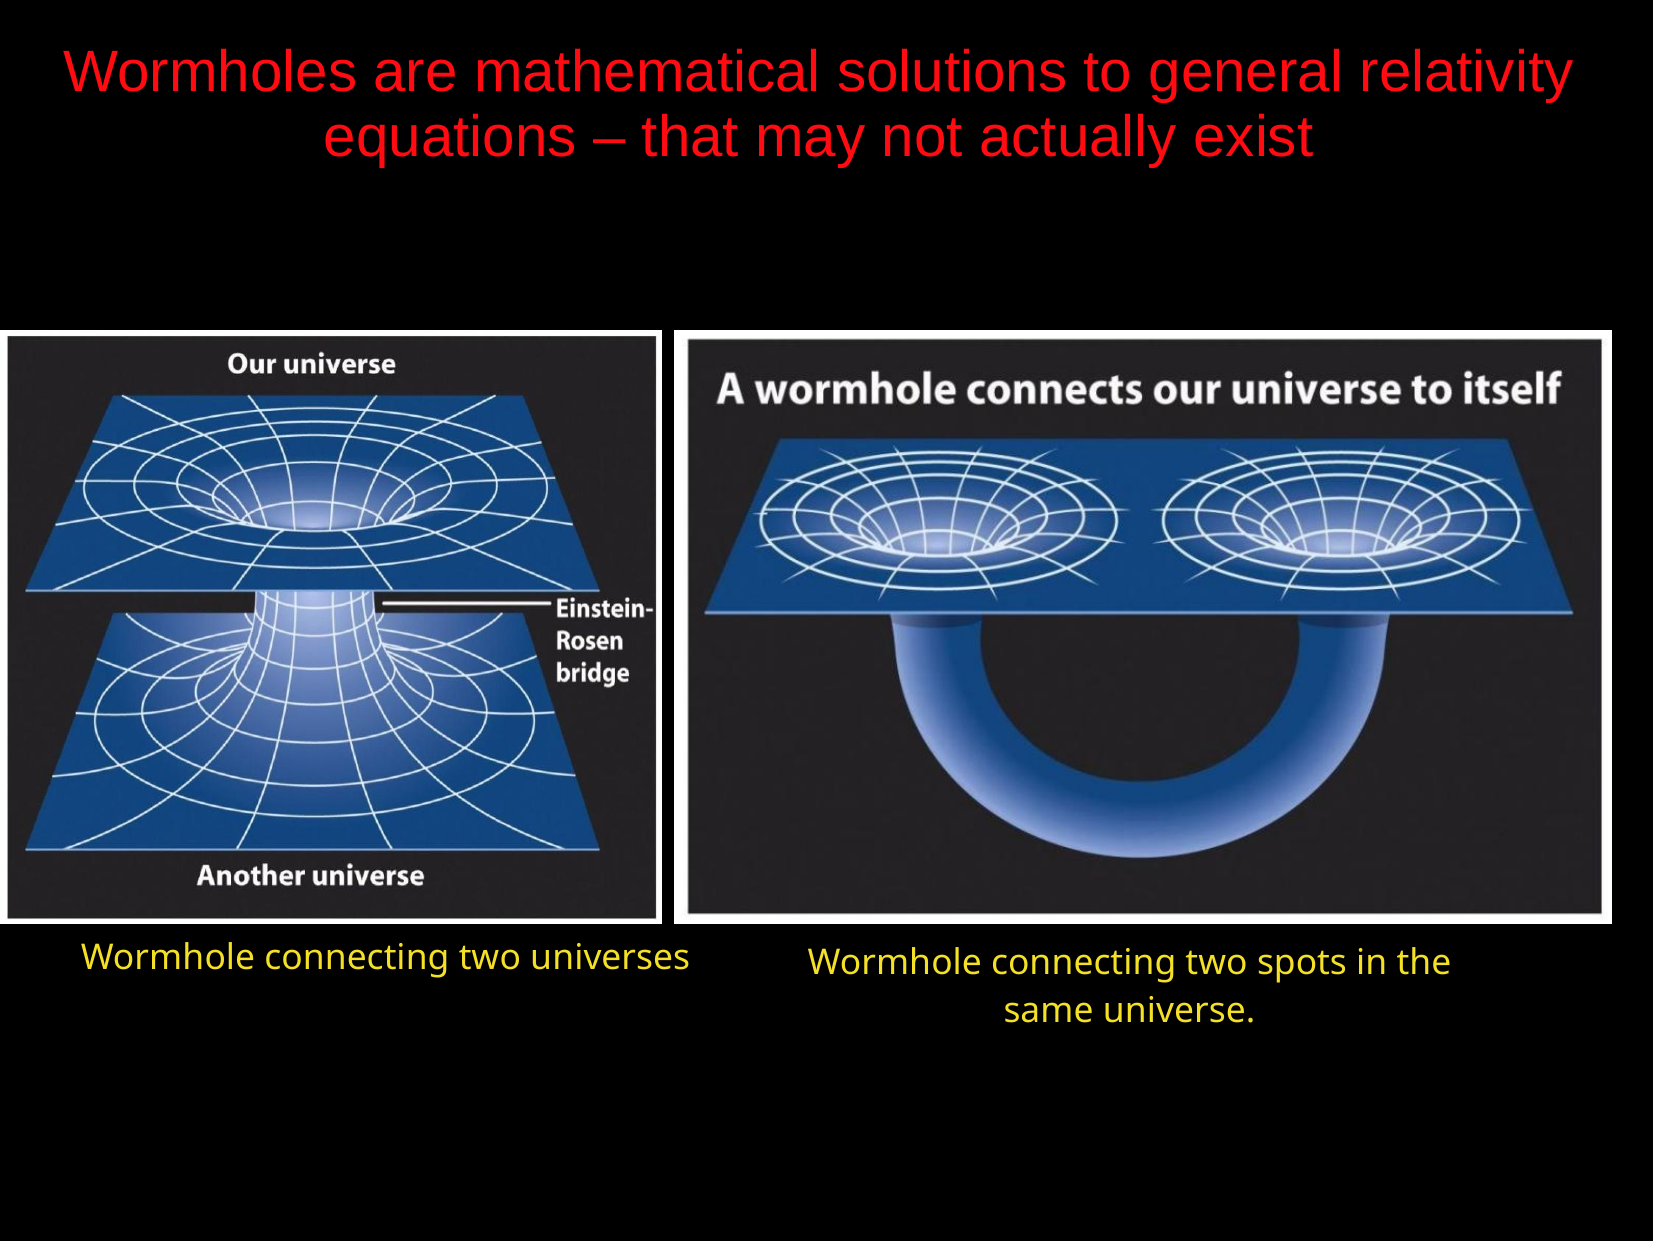

# Wormholes are mathematical solutions to general relativity equations – that may not actually exist
Wormhole connecting two universes
Wormhole connecting two spots in the same universe.